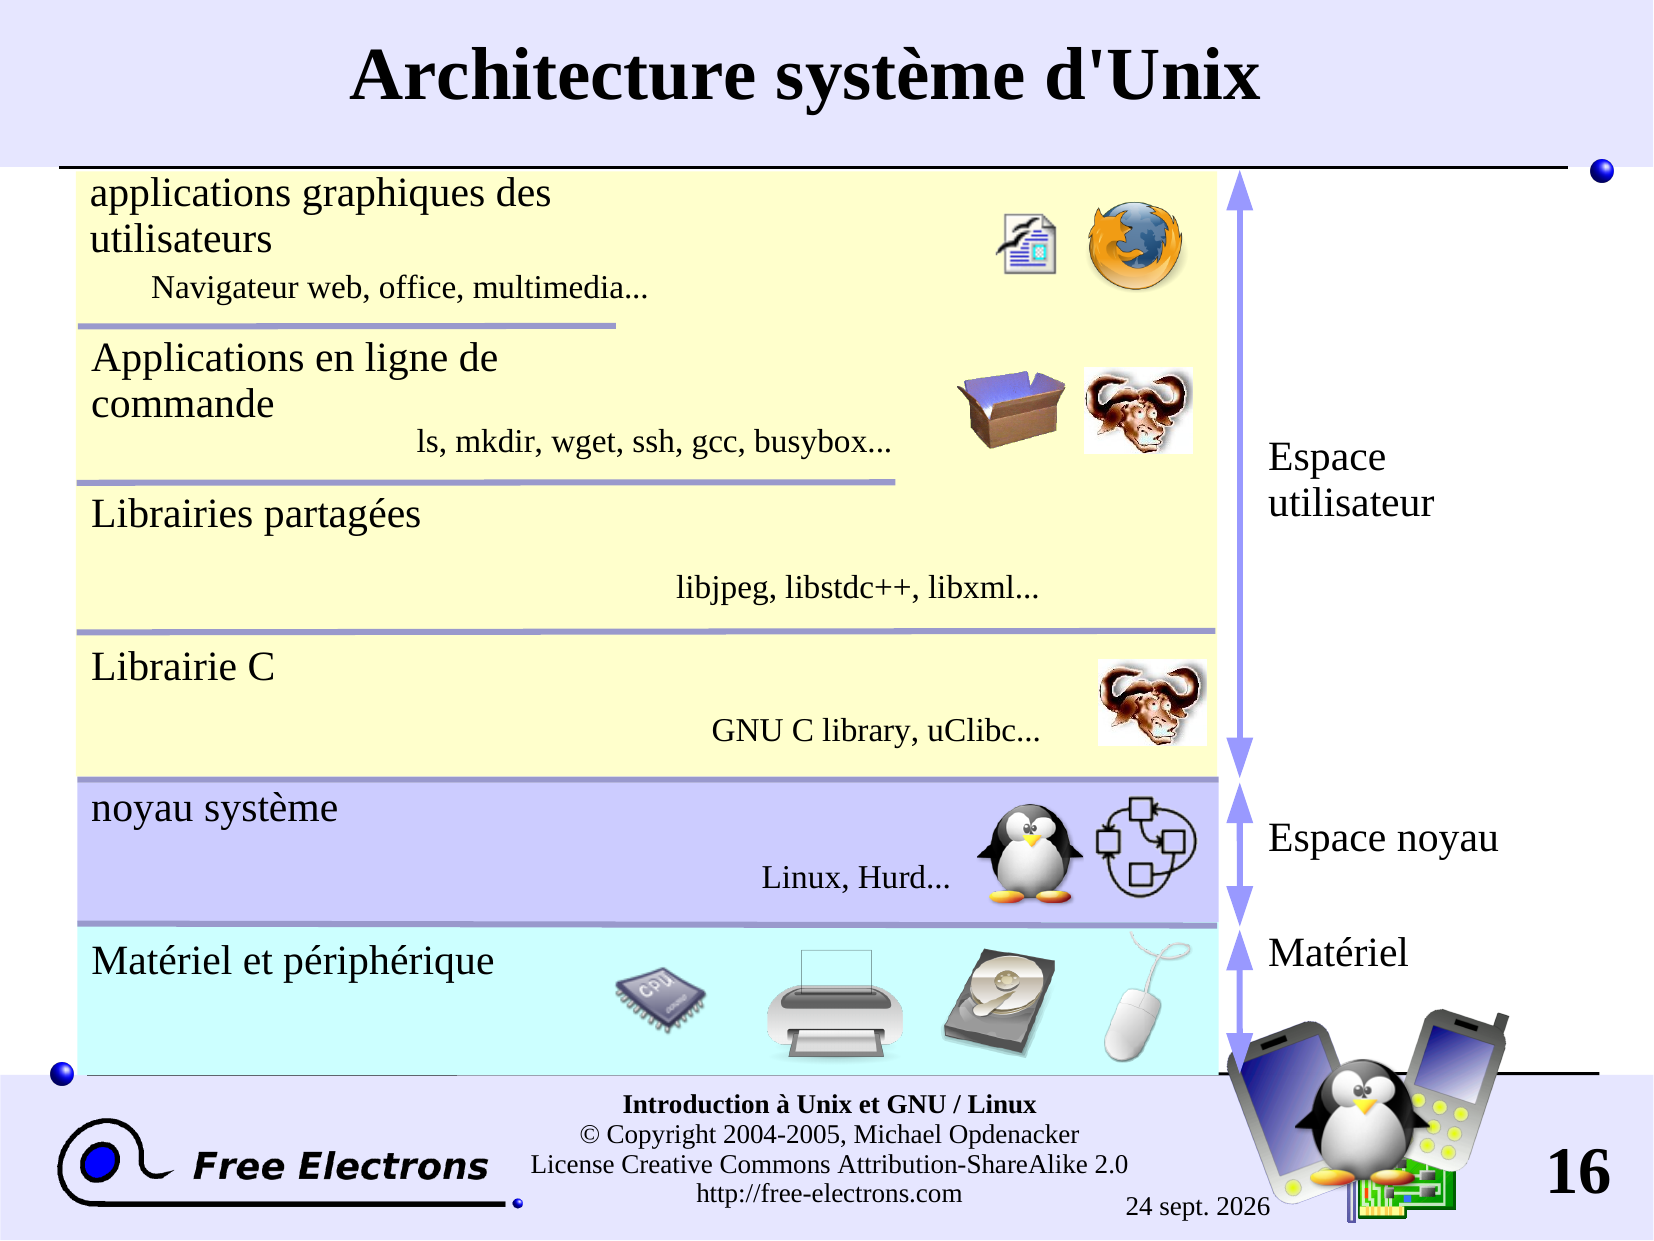

# Architecture système d'Unix
applications graphiques des utilisateurs
Navigateur web, office, multimedia...
Applications en ligne de commande
ls, mkdir, wget, ssh, gcc, busybox...
Espace utilisateur
Librairies partagées
libjpeg, libstdc++, libxml...
Librairie C
GNU C library, uClibc...
noyau système
Espace noyau
Linux, Hurd...
Matériel
Matériel et périphérique